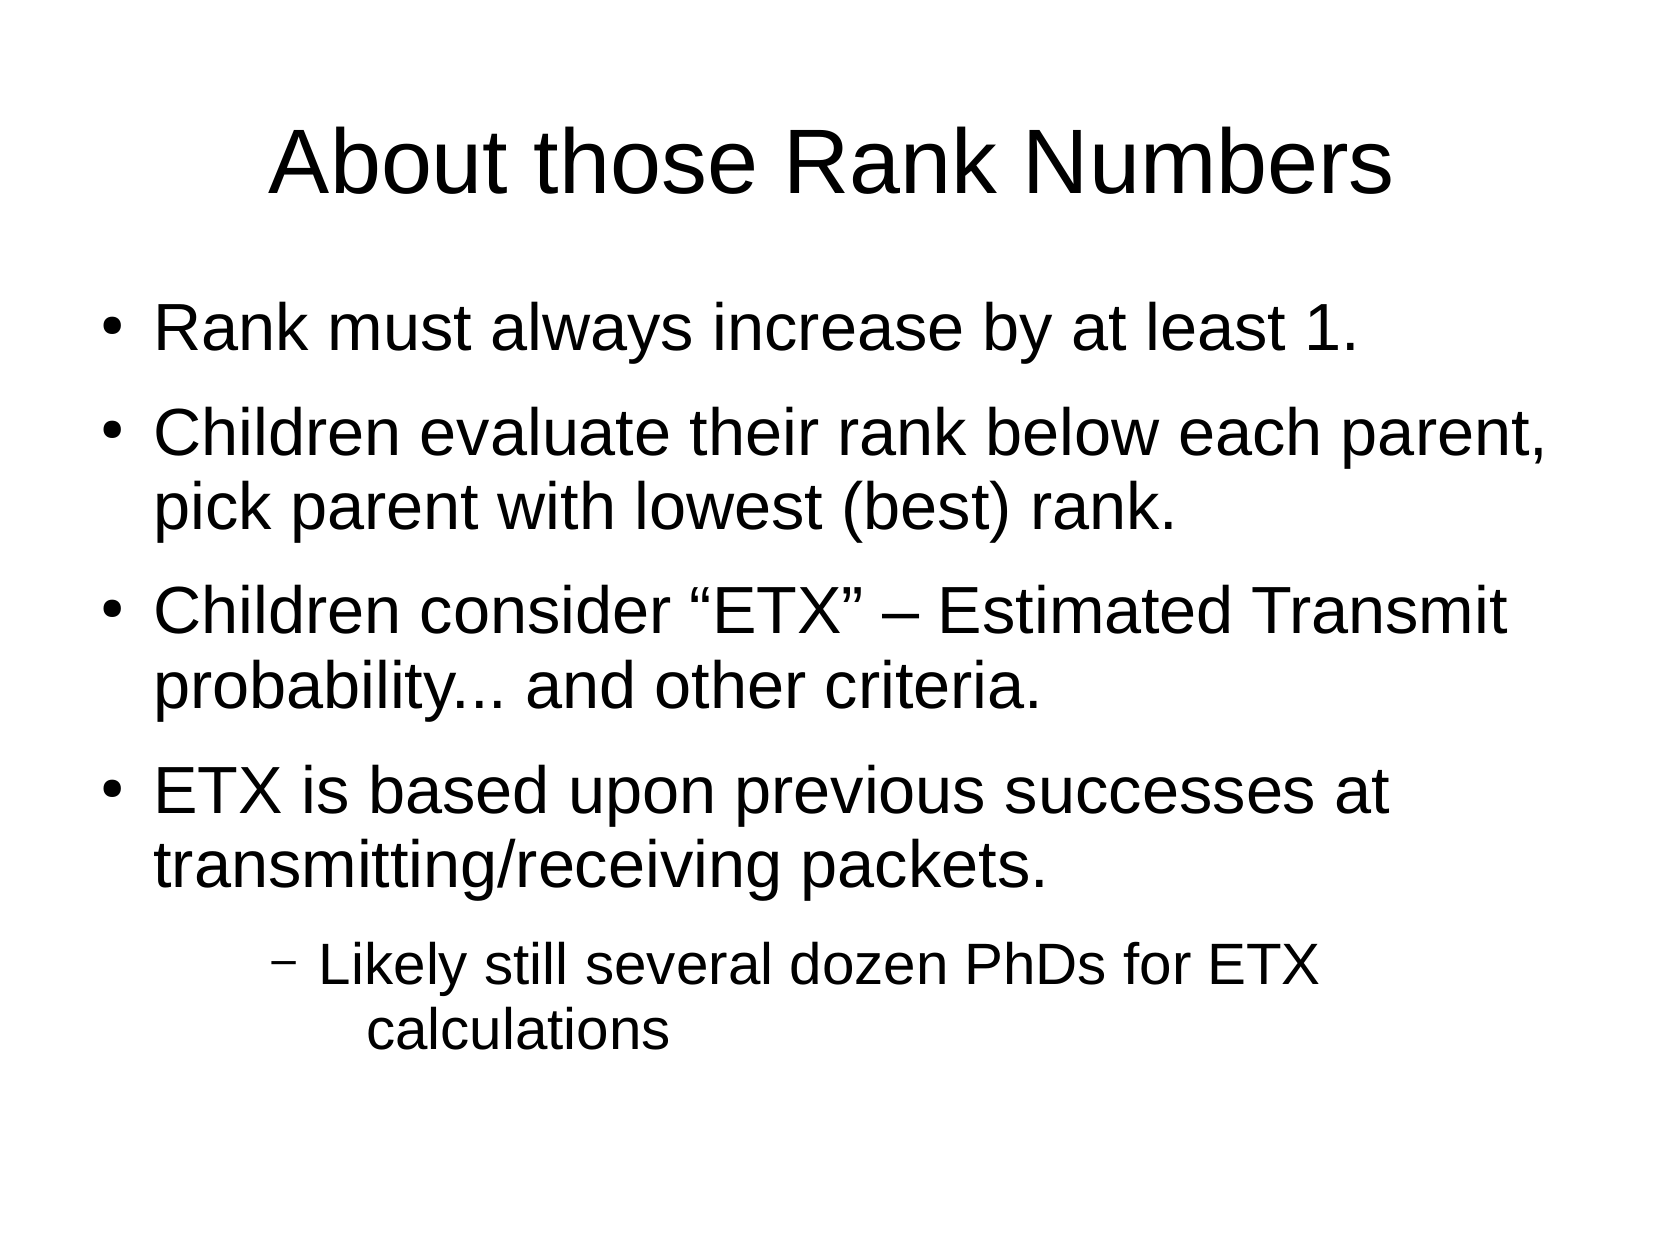

# About those Rank Numbers
Rank must always increase by at least 1.
Children evaluate their rank below each parent, pick parent with lowest (best) rank.
Children consider “ETX” – Estimated Transmit probability... and other criteria.
ETX is based upon previous successes at transmitting/receiving packets.
Likely still several dozen PhDs for ETX calculations